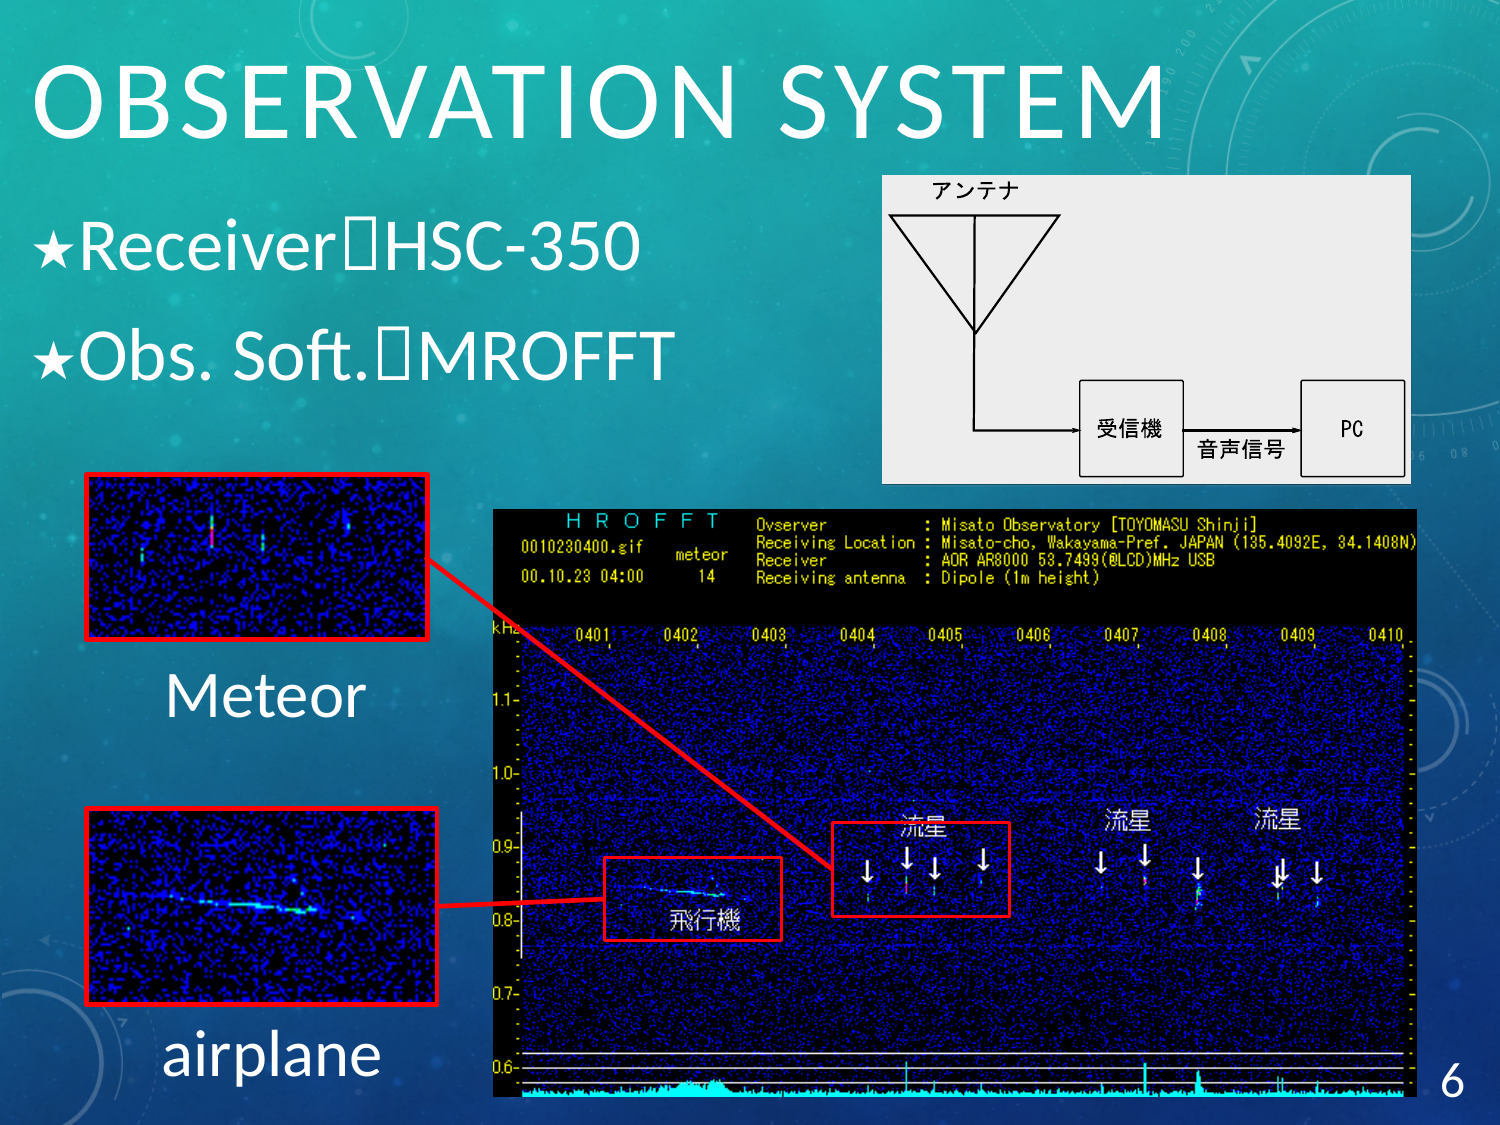

# Observation system
Receiver：HSC-350
Obs. Soft.：MROFFT
Meteor
airplane